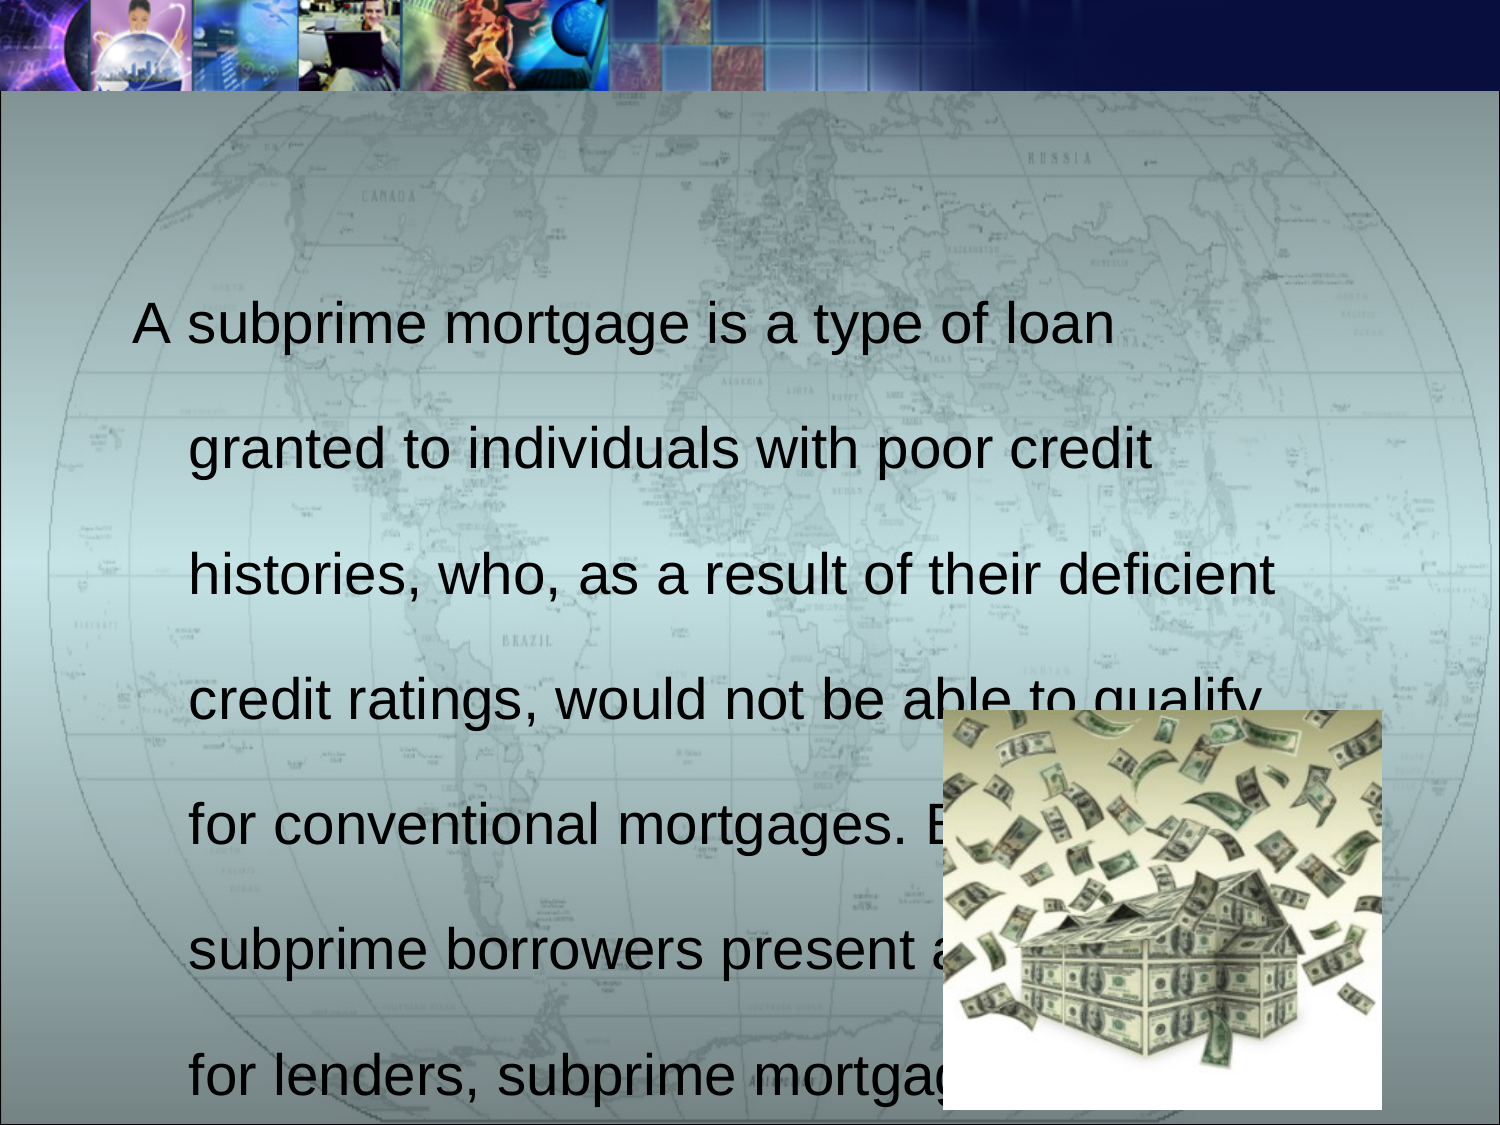

# SUB PRIME MORTGAGE
A subprime mortgage is a type of loan granted to individuals with poor credit histories, who, as a result of their deficient credit ratings, would not be able to qualify for conventional mortgages. Because subprime borrowers present a higher risk for lenders, subprime mortgages charge interest rates above the prime lending rate.